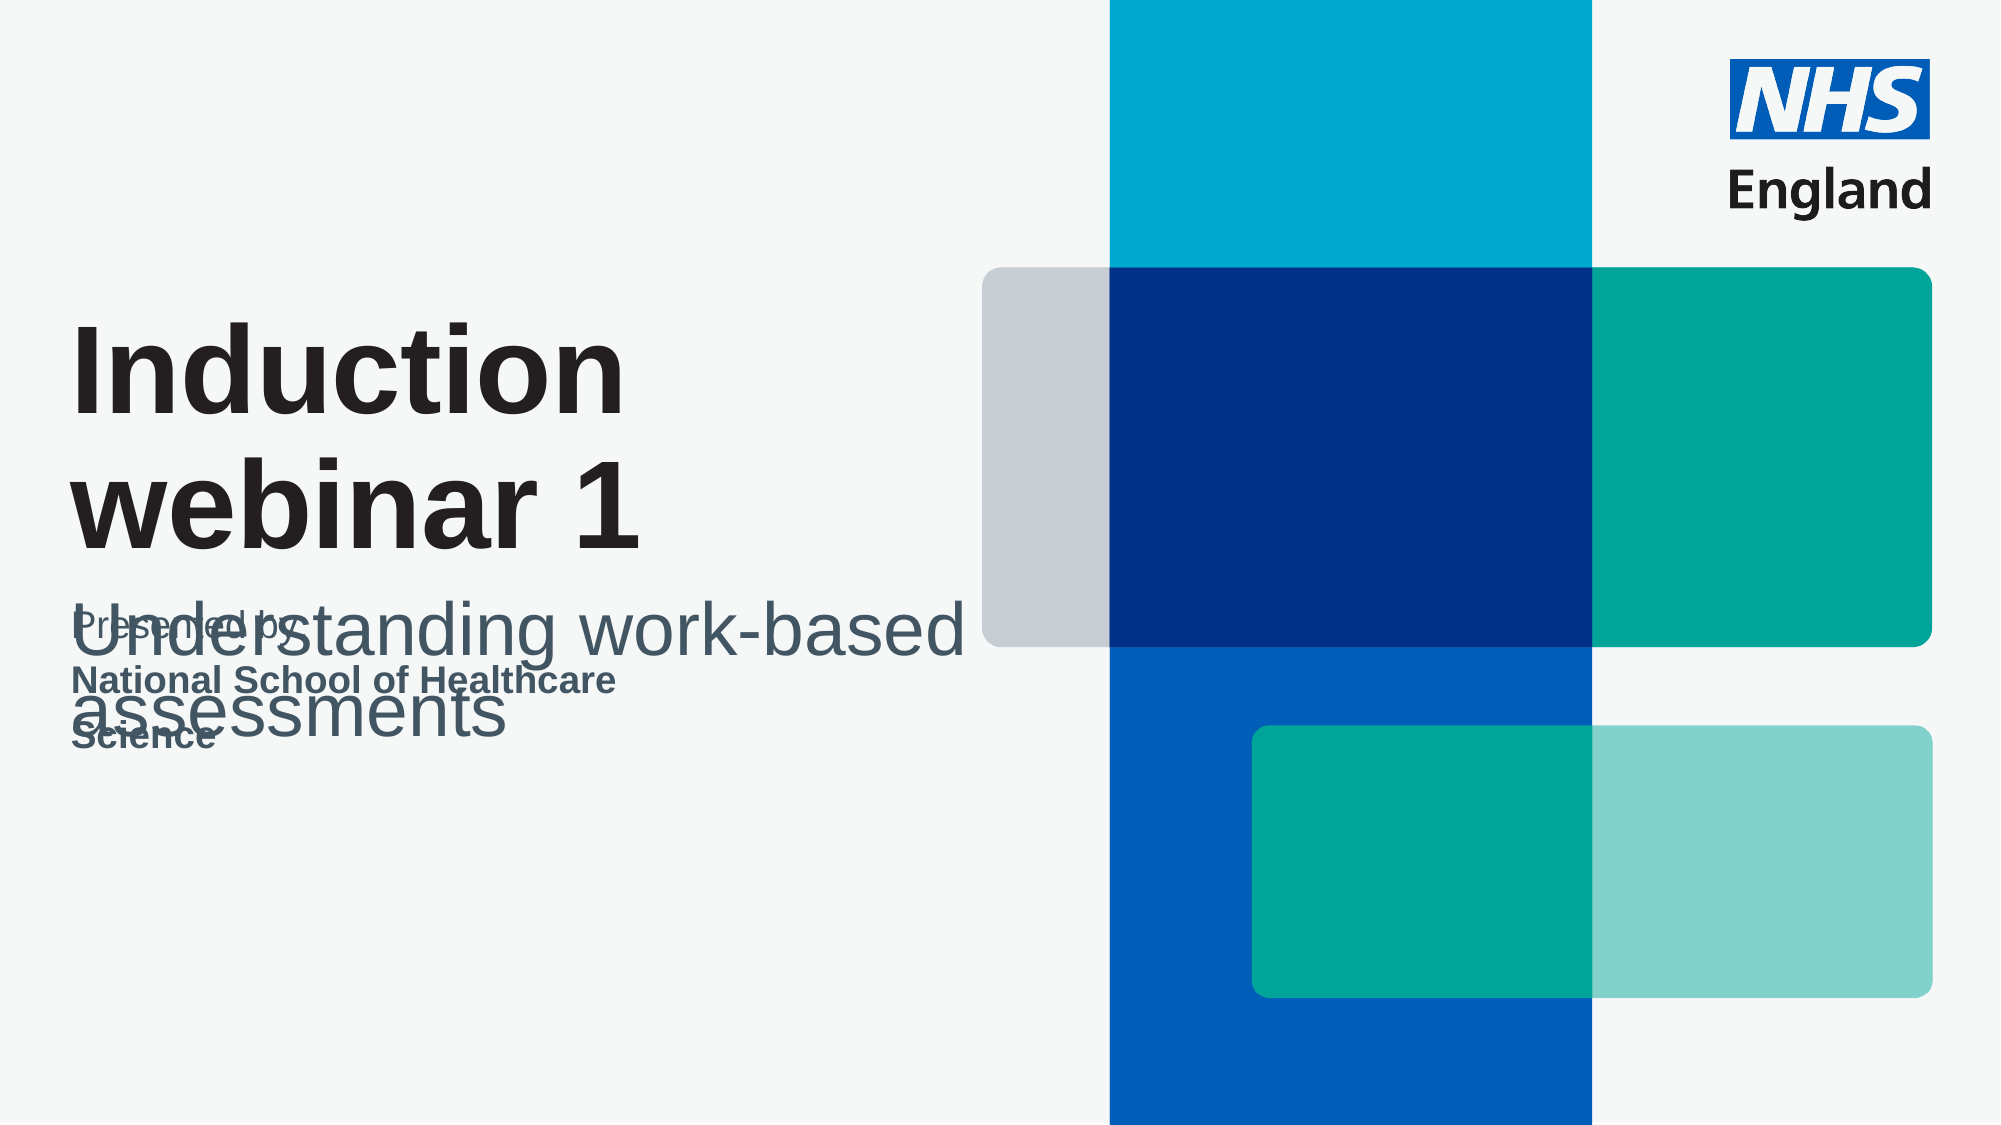

# Induction webinar 1
Understanding work-based assessments
Presented by:
National School of Healthcare Science